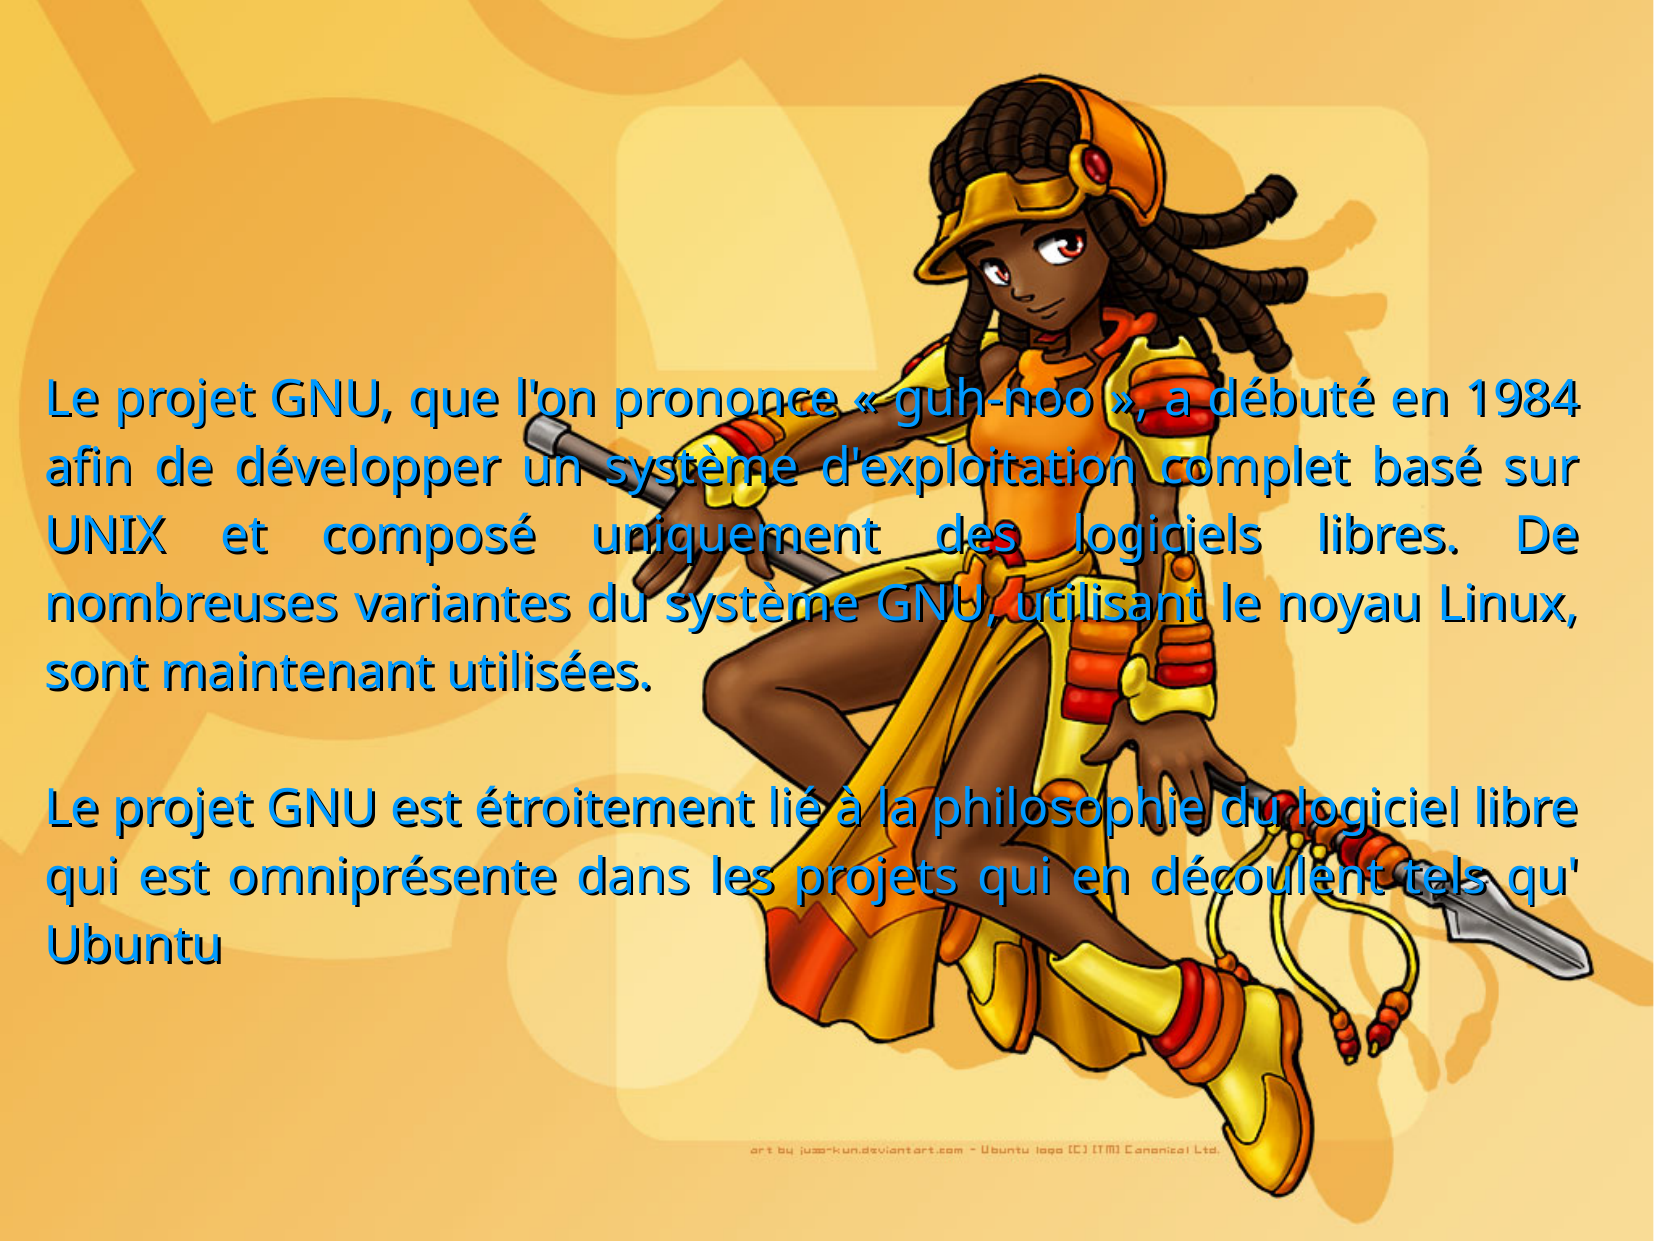

Le projet GNU, que l'on prononce « guh-noo », a débuté en 1984 afin de développer un système d'exploitation complet basé sur UNIX et composé uniquement des logiciels libres. De nombreuses variantes du système GNU, utilisant le noyau Linux, sont maintenant utilisées.
Le projet GNU est étroitement lié à la philosophie du logiciel libre qui est omniprésente dans les projets qui en découlent tels qu' Ubuntu